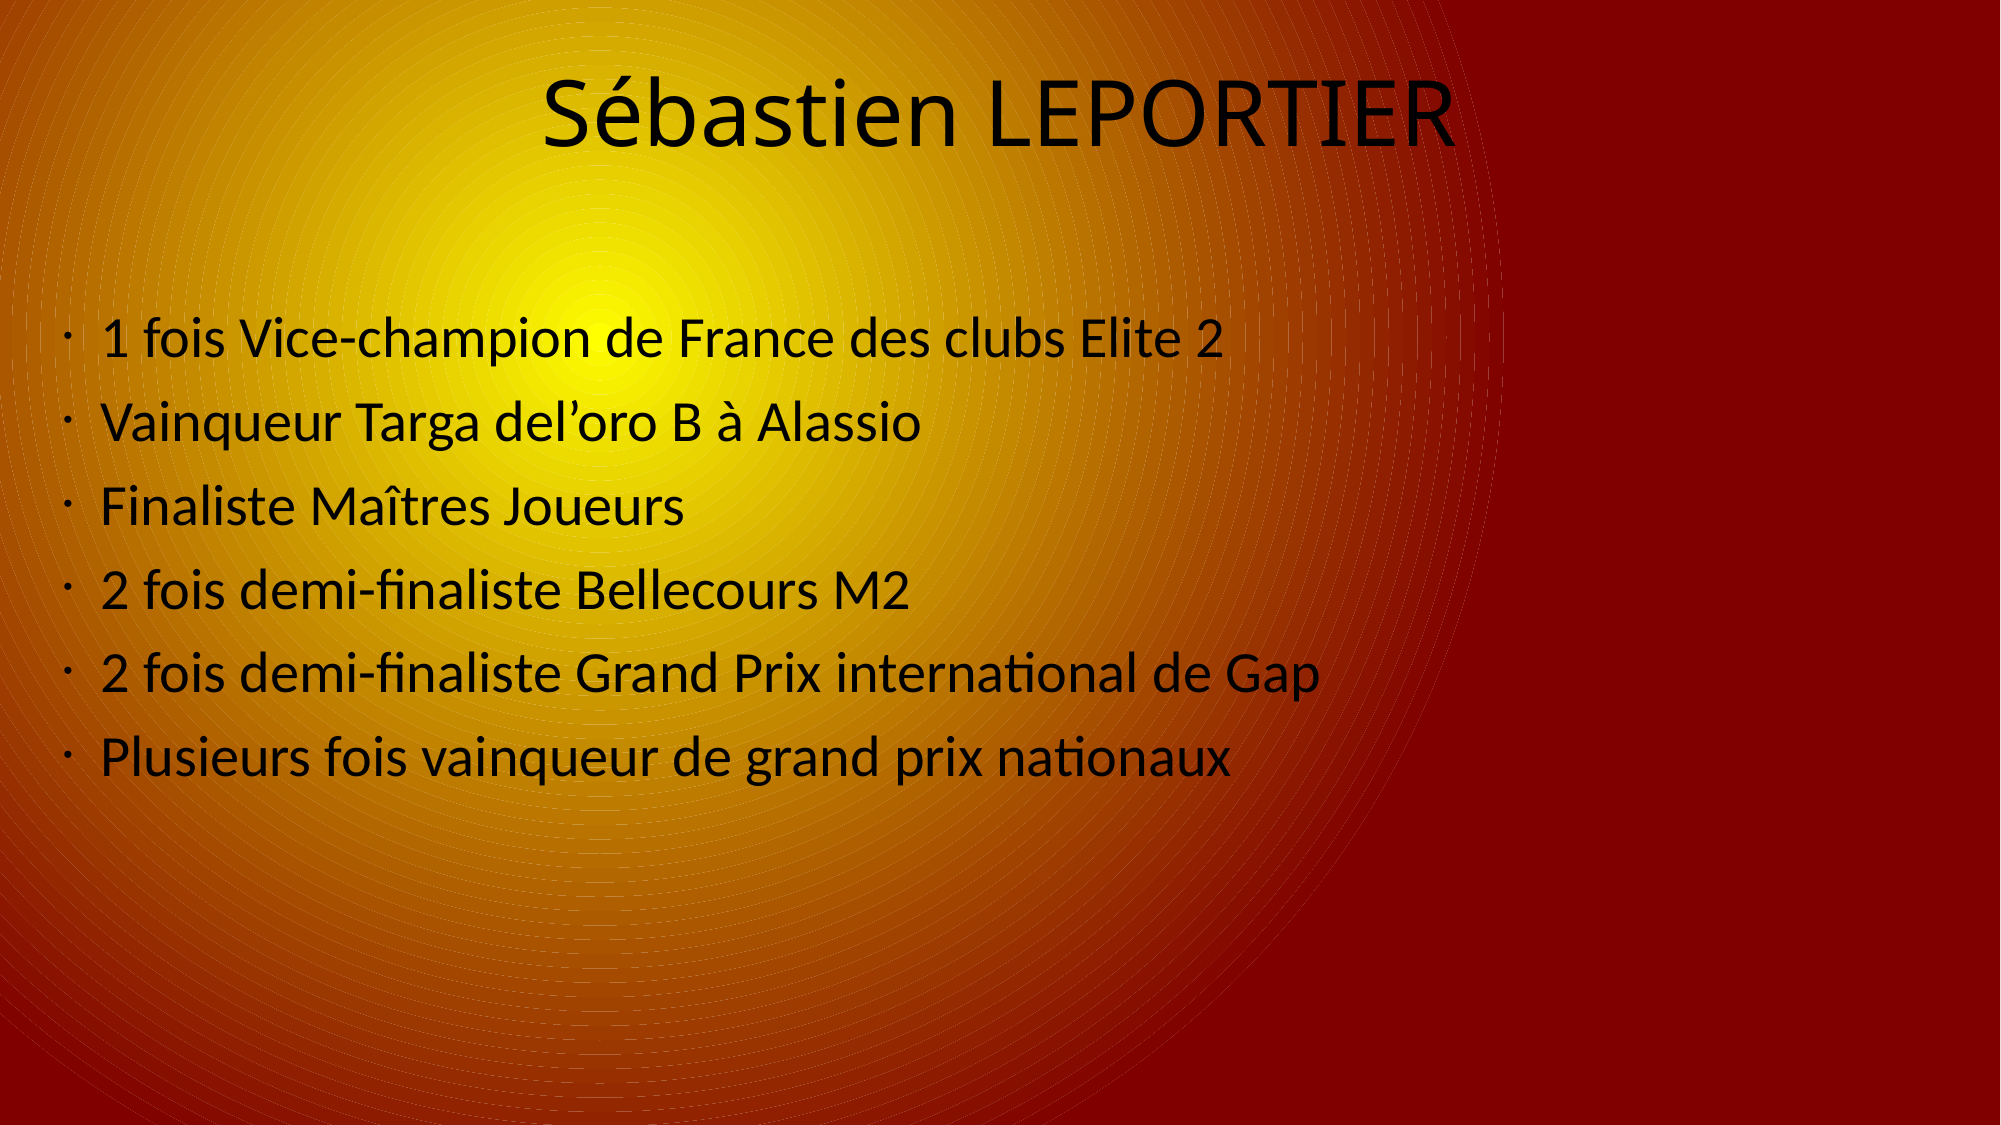

# Sébastien LEPORTIER
1 fois Vice-champion de France des clubs Elite 2
Vainqueur Targa del’oro B à Alassio
Finaliste Maîtres Joueurs
2 fois demi-finaliste Bellecours M2
2 fois demi-finaliste Grand Prix international de Gap
Plusieurs fois vainqueur de grand prix nationaux